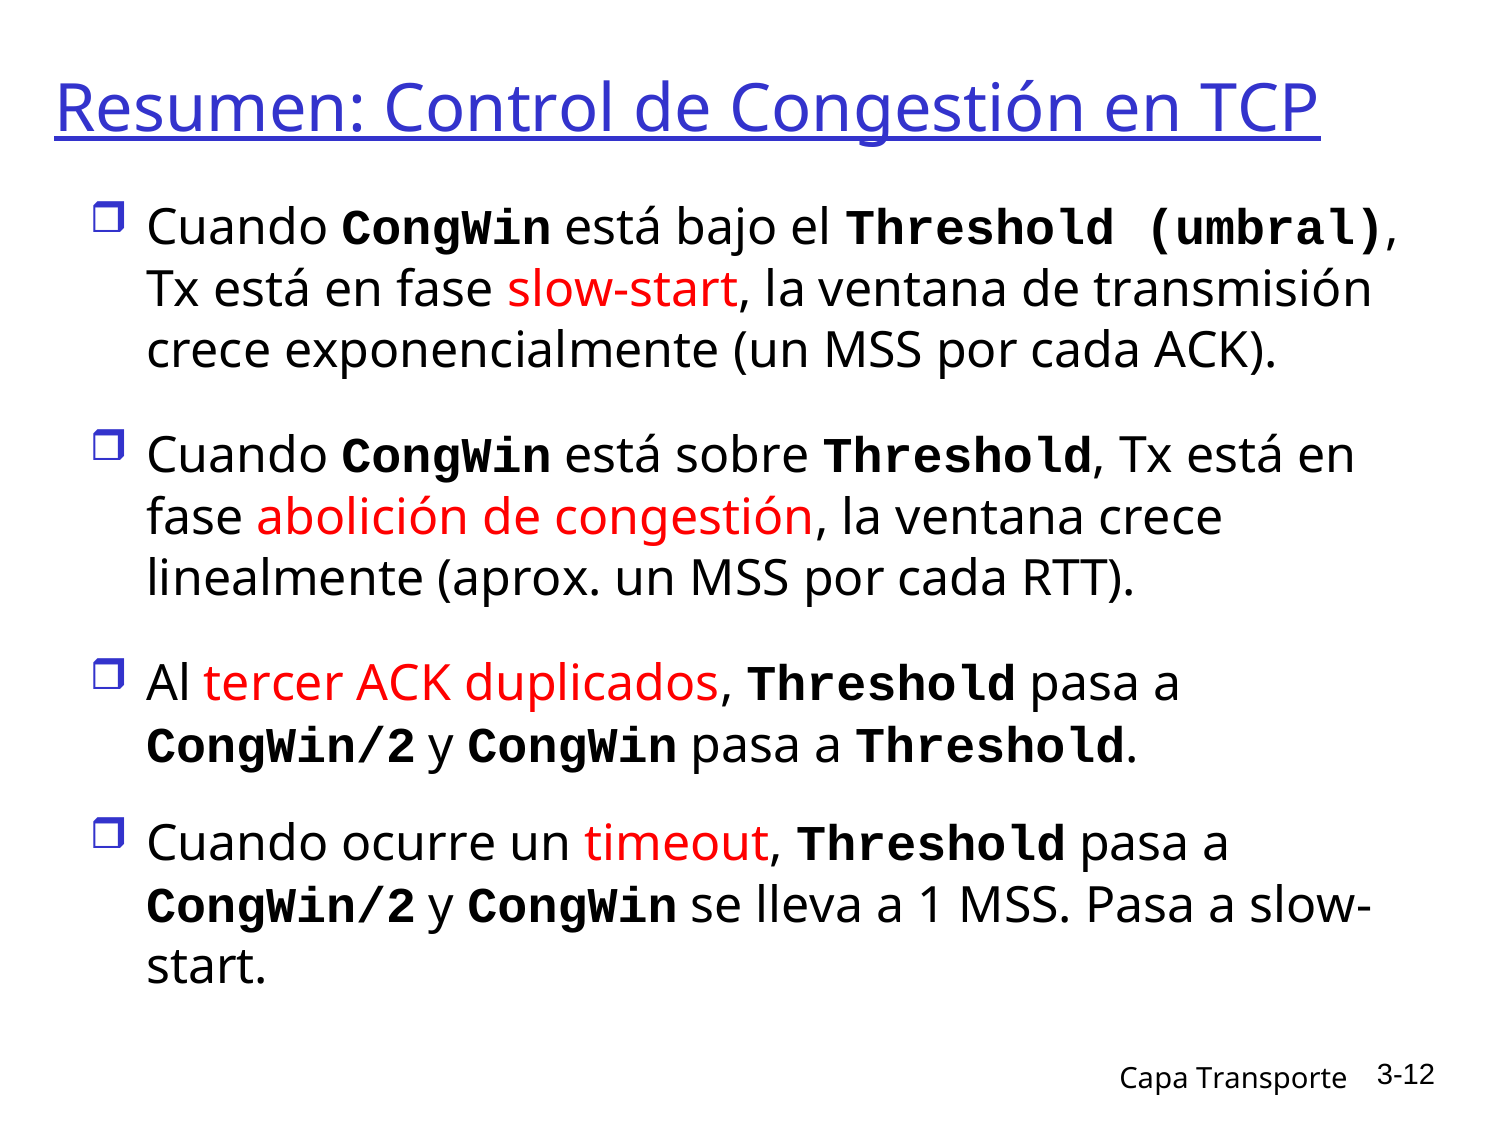

# Resumen: Control de Congestión en TCP
Cuando CongWin está bajo el Threshold (umbral), Tx está en fase slow-start, la ventana de transmisión crece exponencialmente (un MSS por cada ACK).
Cuando CongWin está sobre Threshold, Tx está en fase abolición de congestión, la ventana crece linealmente (aprox. un MSS por cada RTT).
Al tercer ACK duplicados, Threshold pasa a CongWin/2 y CongWin pasa a Threshold.
Cuando ocurre un timeout, Threshold pasa a CongWin/2 y CongWin se lleva a 1 MSS. Pasa a slow-start.
12